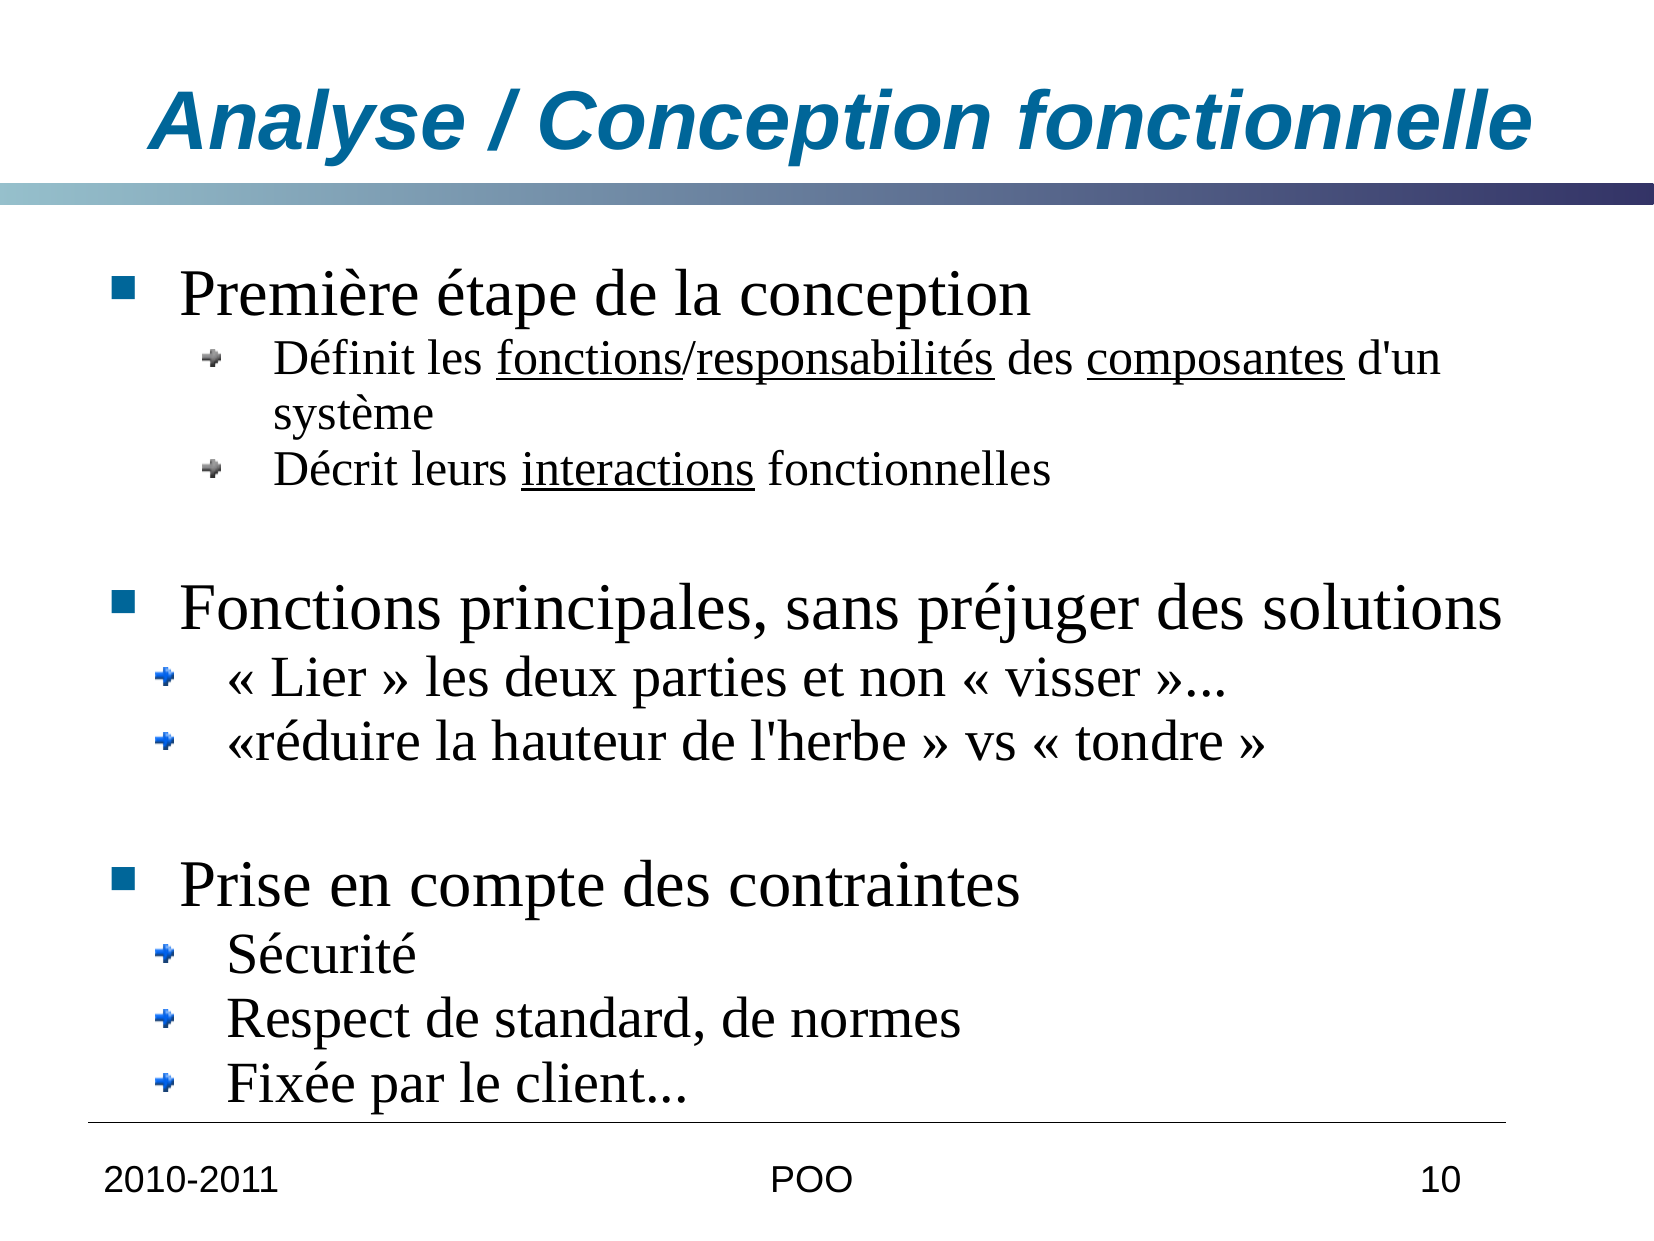

# Analyse / Conception fonctionnelle
Première étape de la conception
Définit les fonctions/responsabilités des composantes d'un système
Décrit leurs interactions fonctionnelles
Fonctions principales, sans préjuger des solutions
« Lier » les deux parties et non « visser »...
«réduire la hauteur de l'herbe » vs « tondre »
Prise en compte des contraintes
Sécurité
Respect de standard, de normes
Fixée par le client...